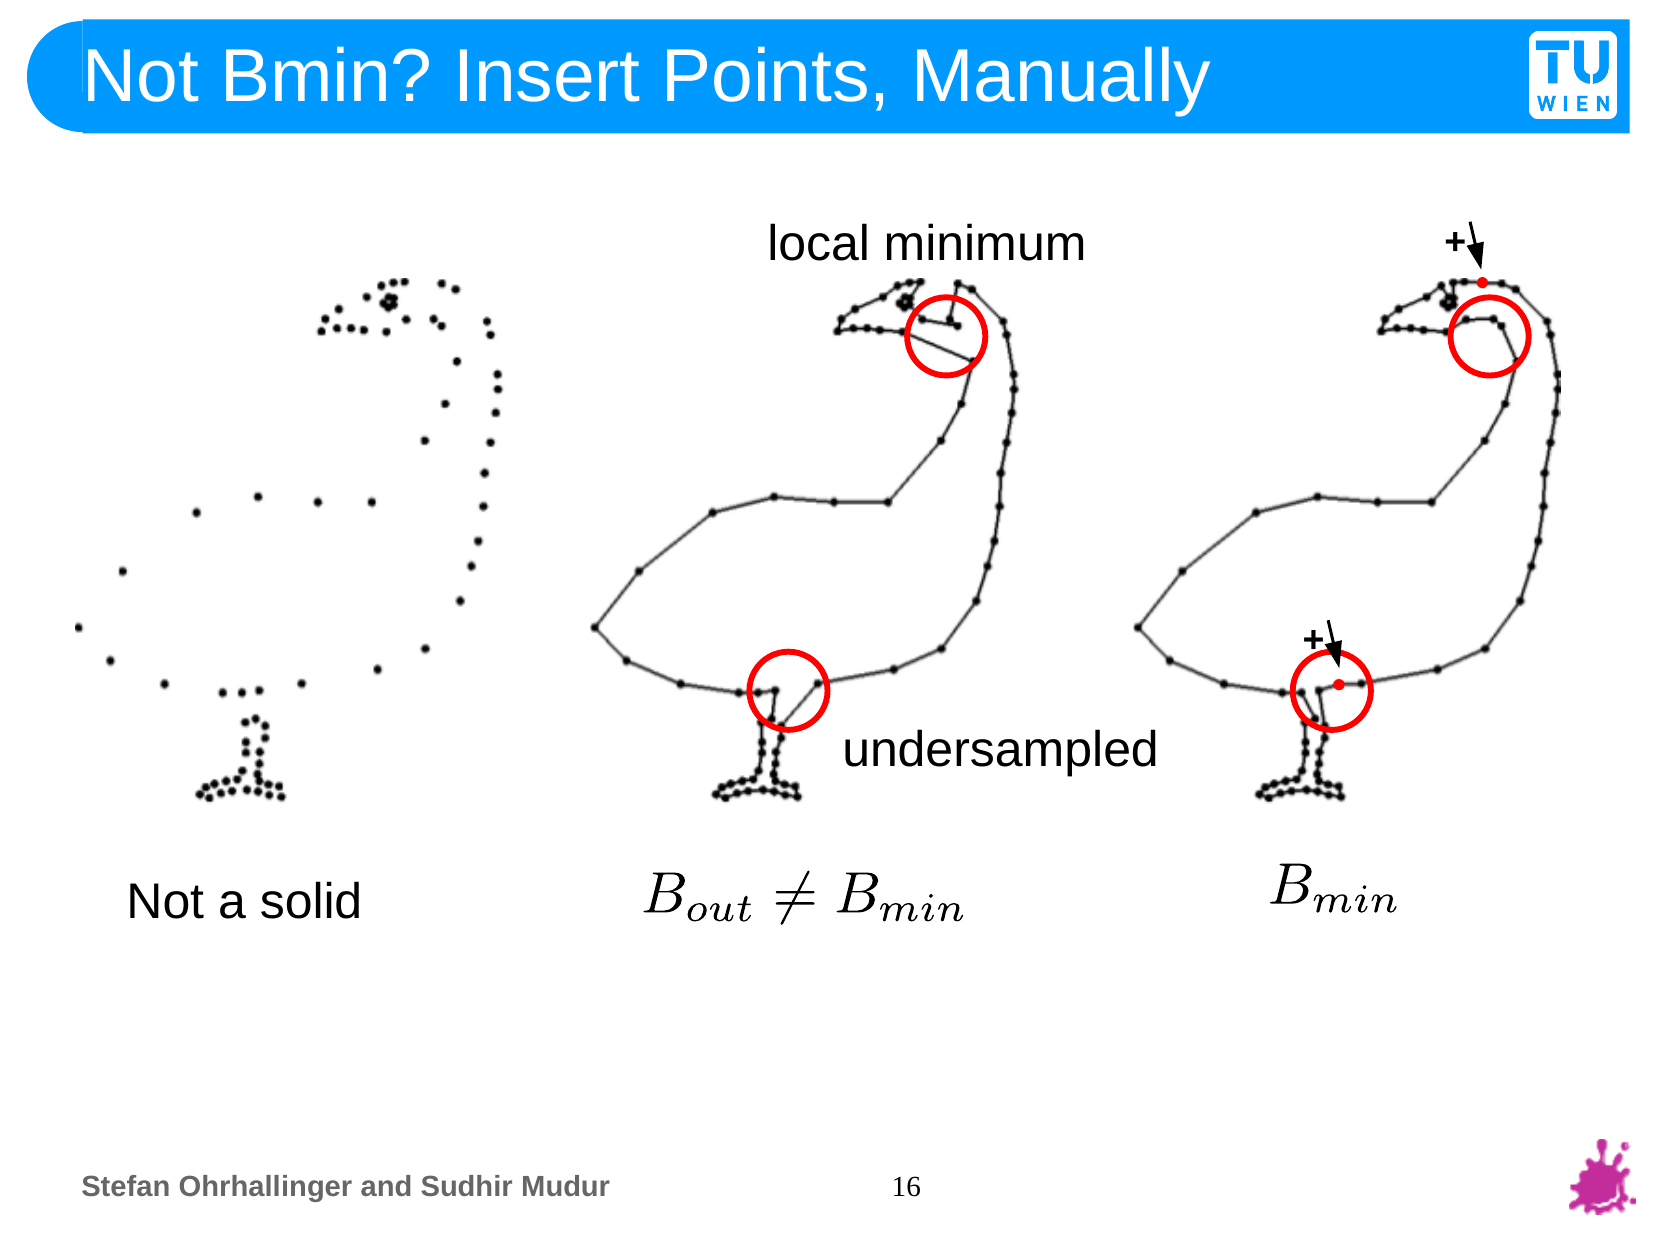

# Not Bmin? Insert Points, Manually
local minimum
+
+
undersampled
Not a solid
16